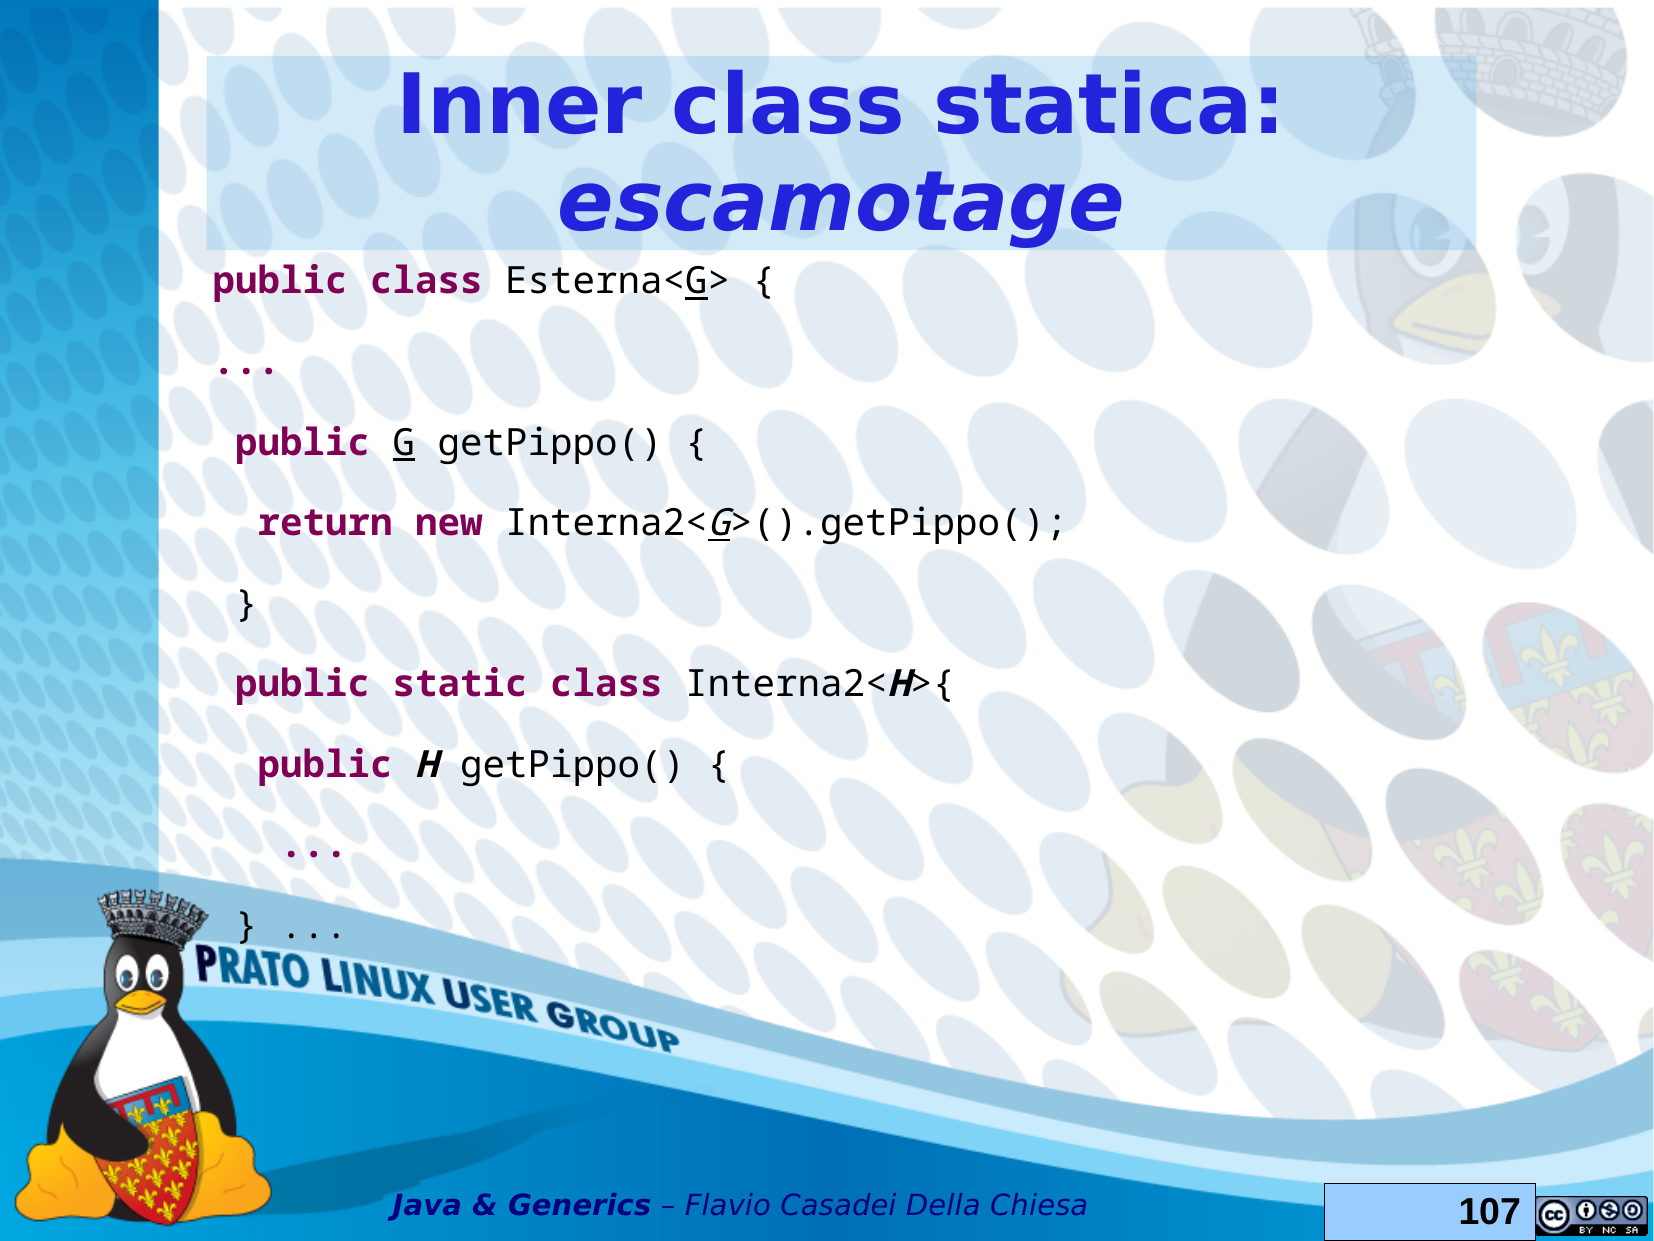

# Inner class statica: escamotage
public class Esterna<G> {
...
 public G getPippo() {
 return new Interna2<G>().getPippo();
 }
 public static class Interna2<H>{
 public H getPippo() {
 ...
 } ...